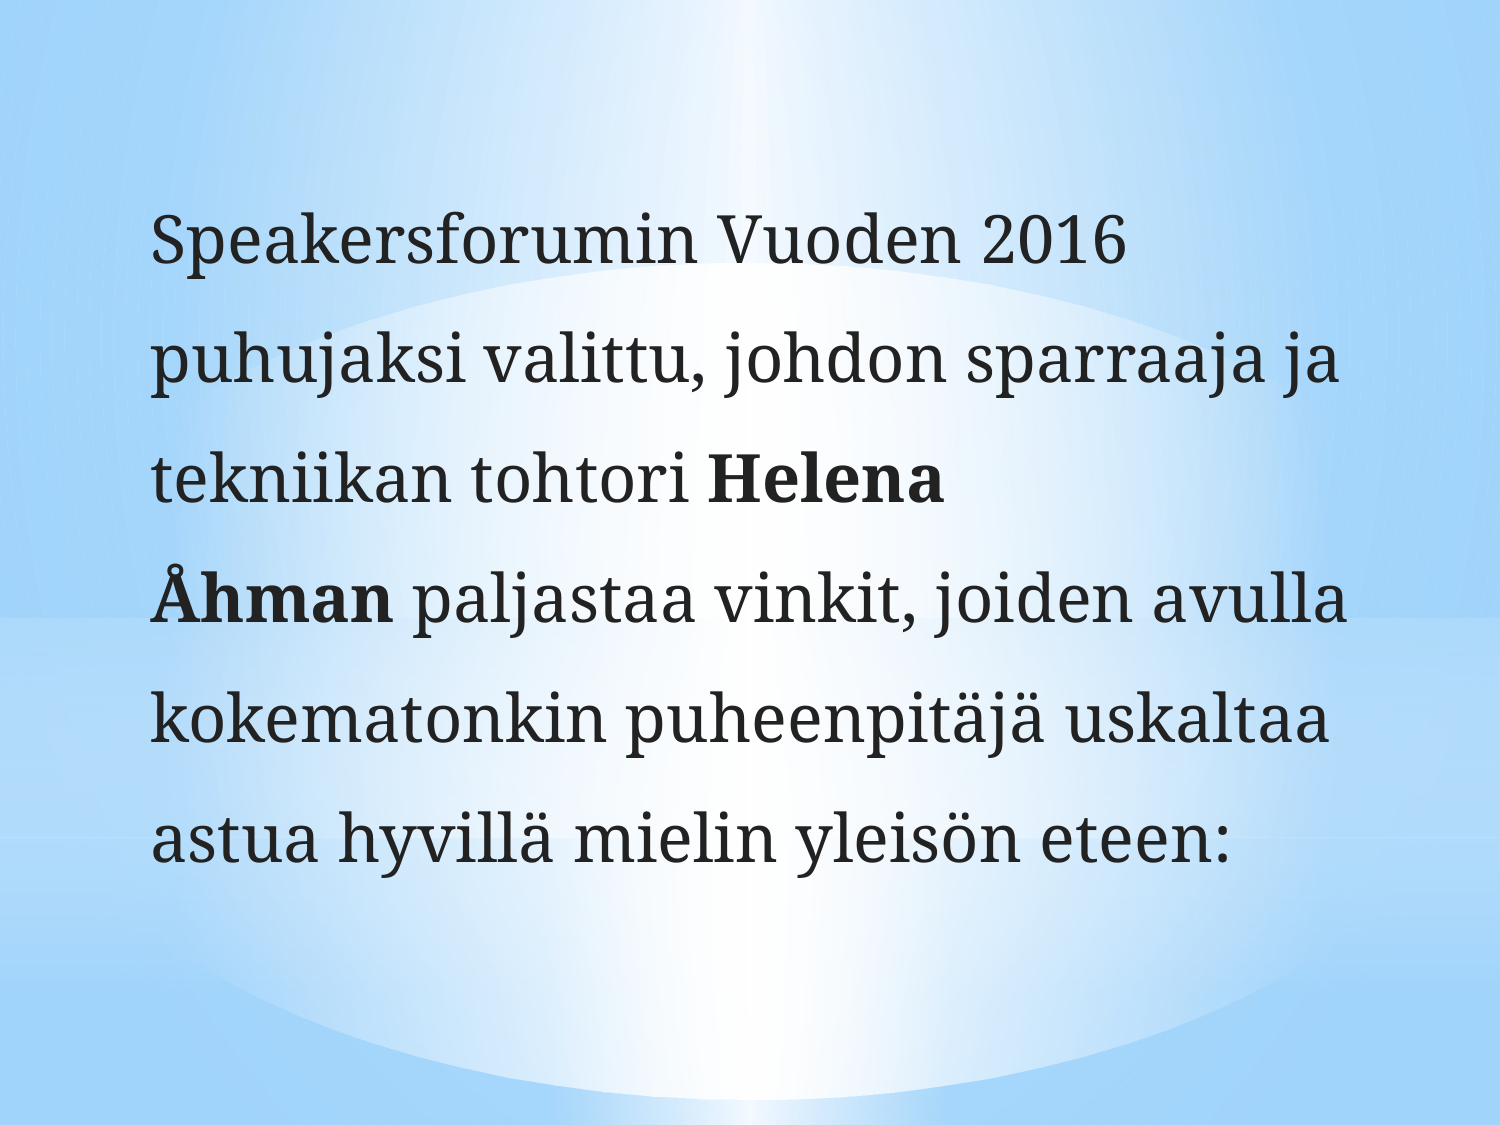

Speakersforumin Vuoden 2016 puhujaksi valittu, johdon sparraaja ja tekniikan tohtori Helena Åhman paljastaa vinkit, joiden avulla kokematonkin puheenpitäjä uskaltaa astua hyvillä mielin yleisön eteen: